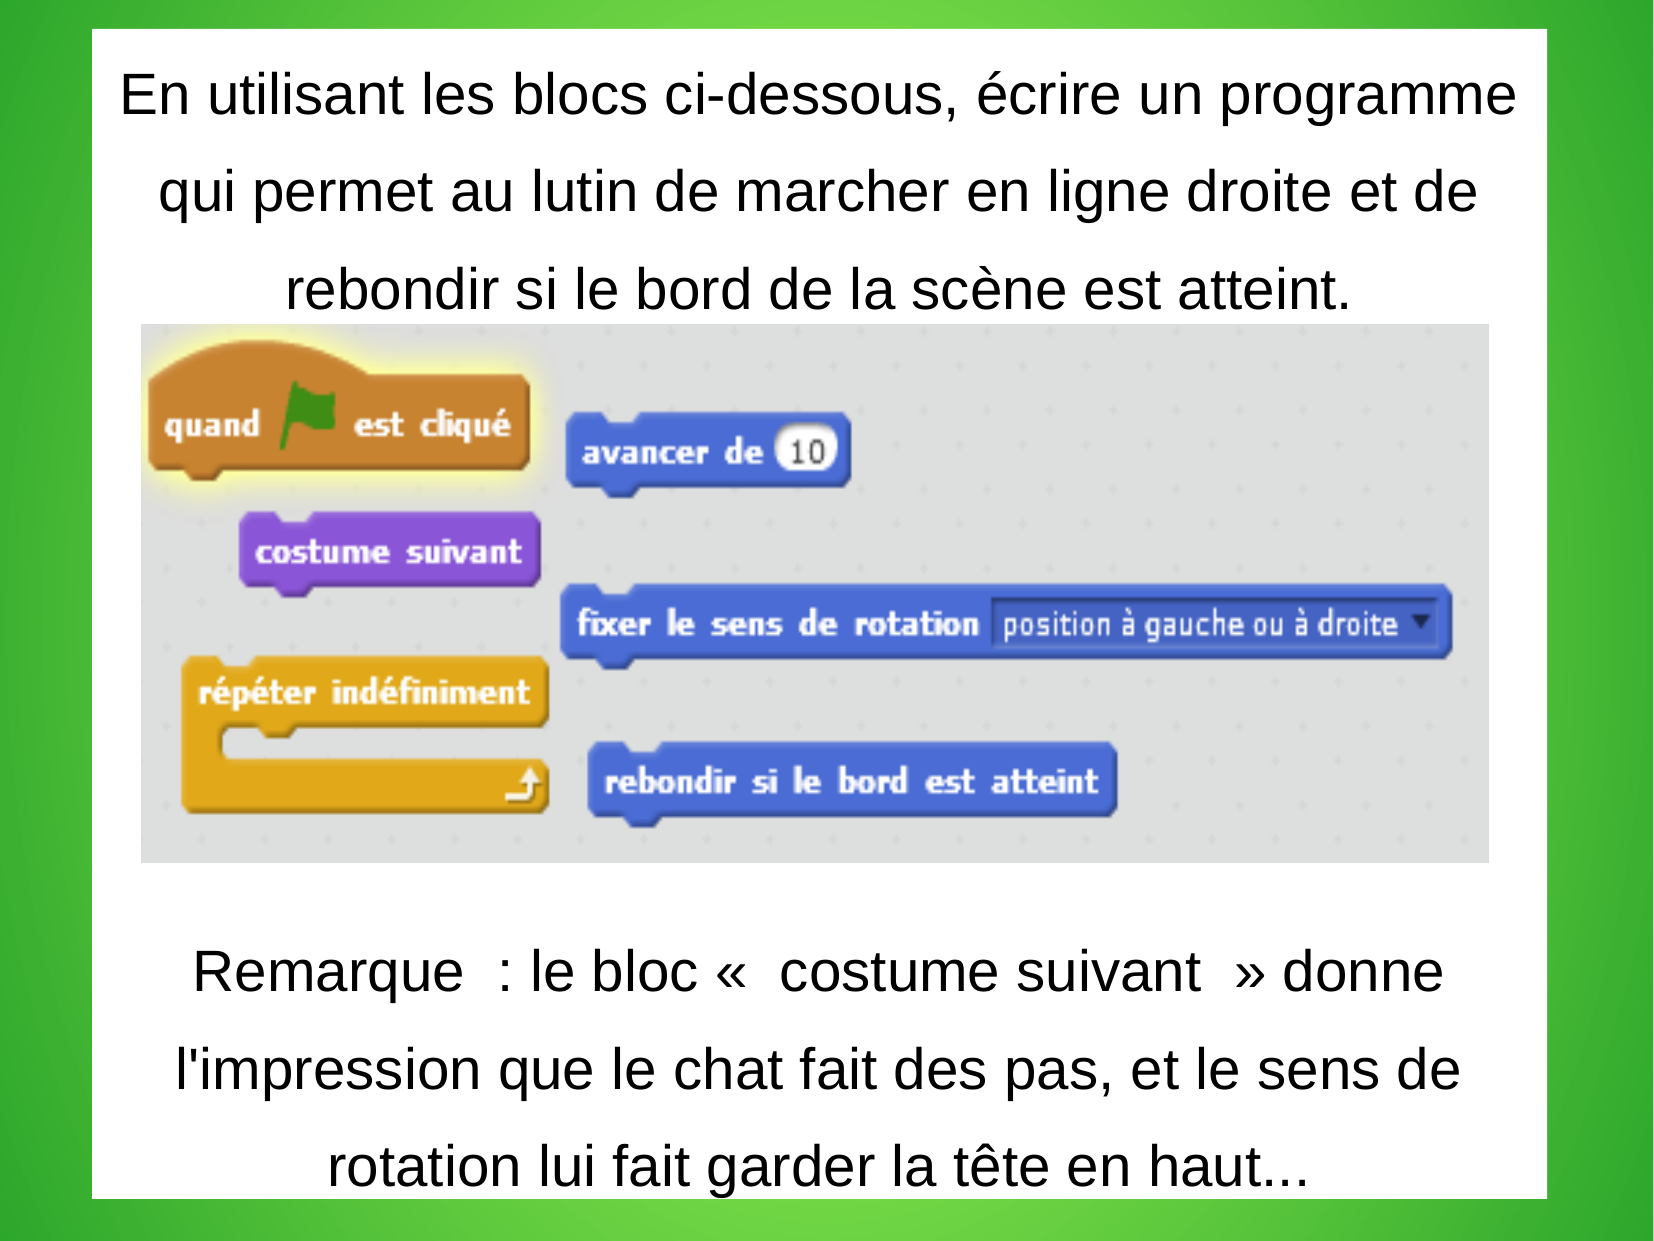

#
En utilisant les blocs ci-dessous, écrire un programme qui permet au lutin de marcher en ligne droite et de rebondir si le bord de la scène est atteint.
Remarque  : le bloc «  costume suivant  » donne l'impression que le chat fait des pas, et le sens de rotation lui fait garder la tête en haut...